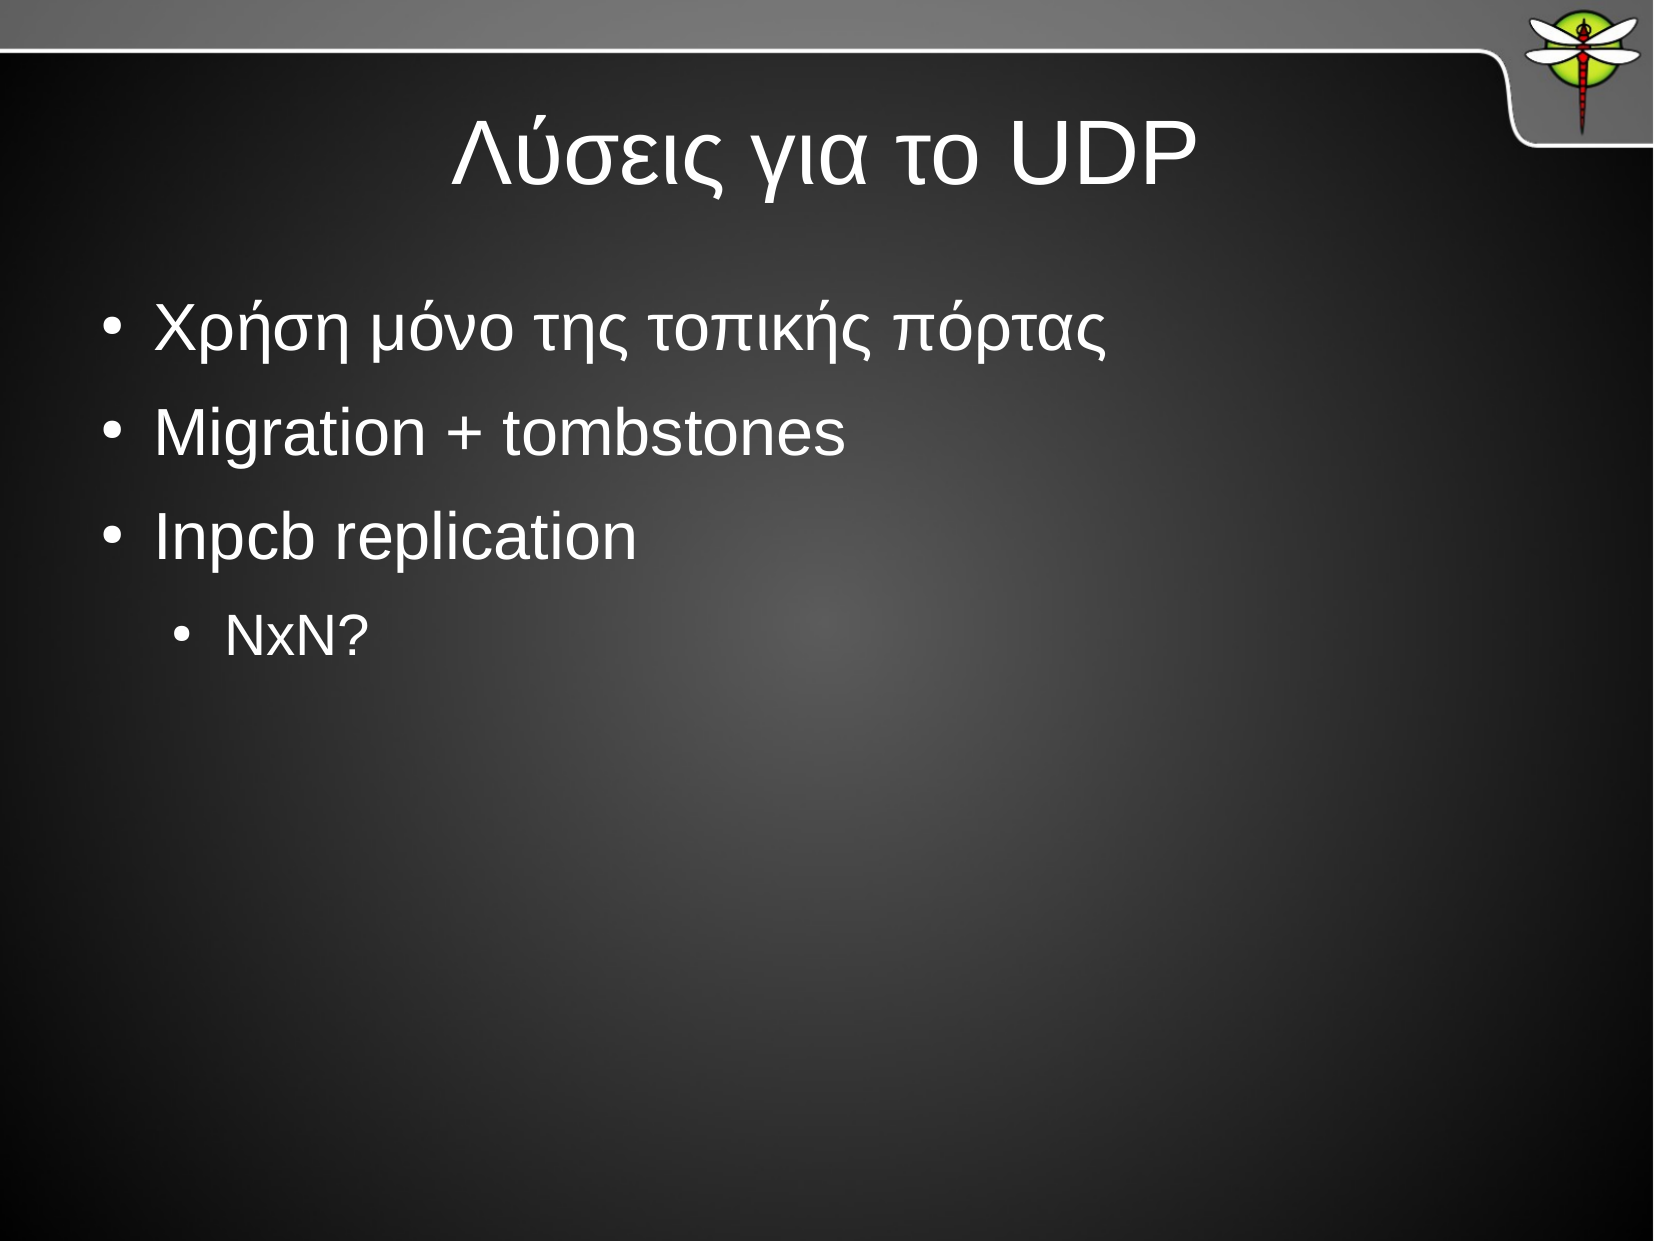

# Λύσεις για το UDP
Χρήση μόνο της τοπικής πόρτας
Migration + tombstones
Inpcb replication
NxN?